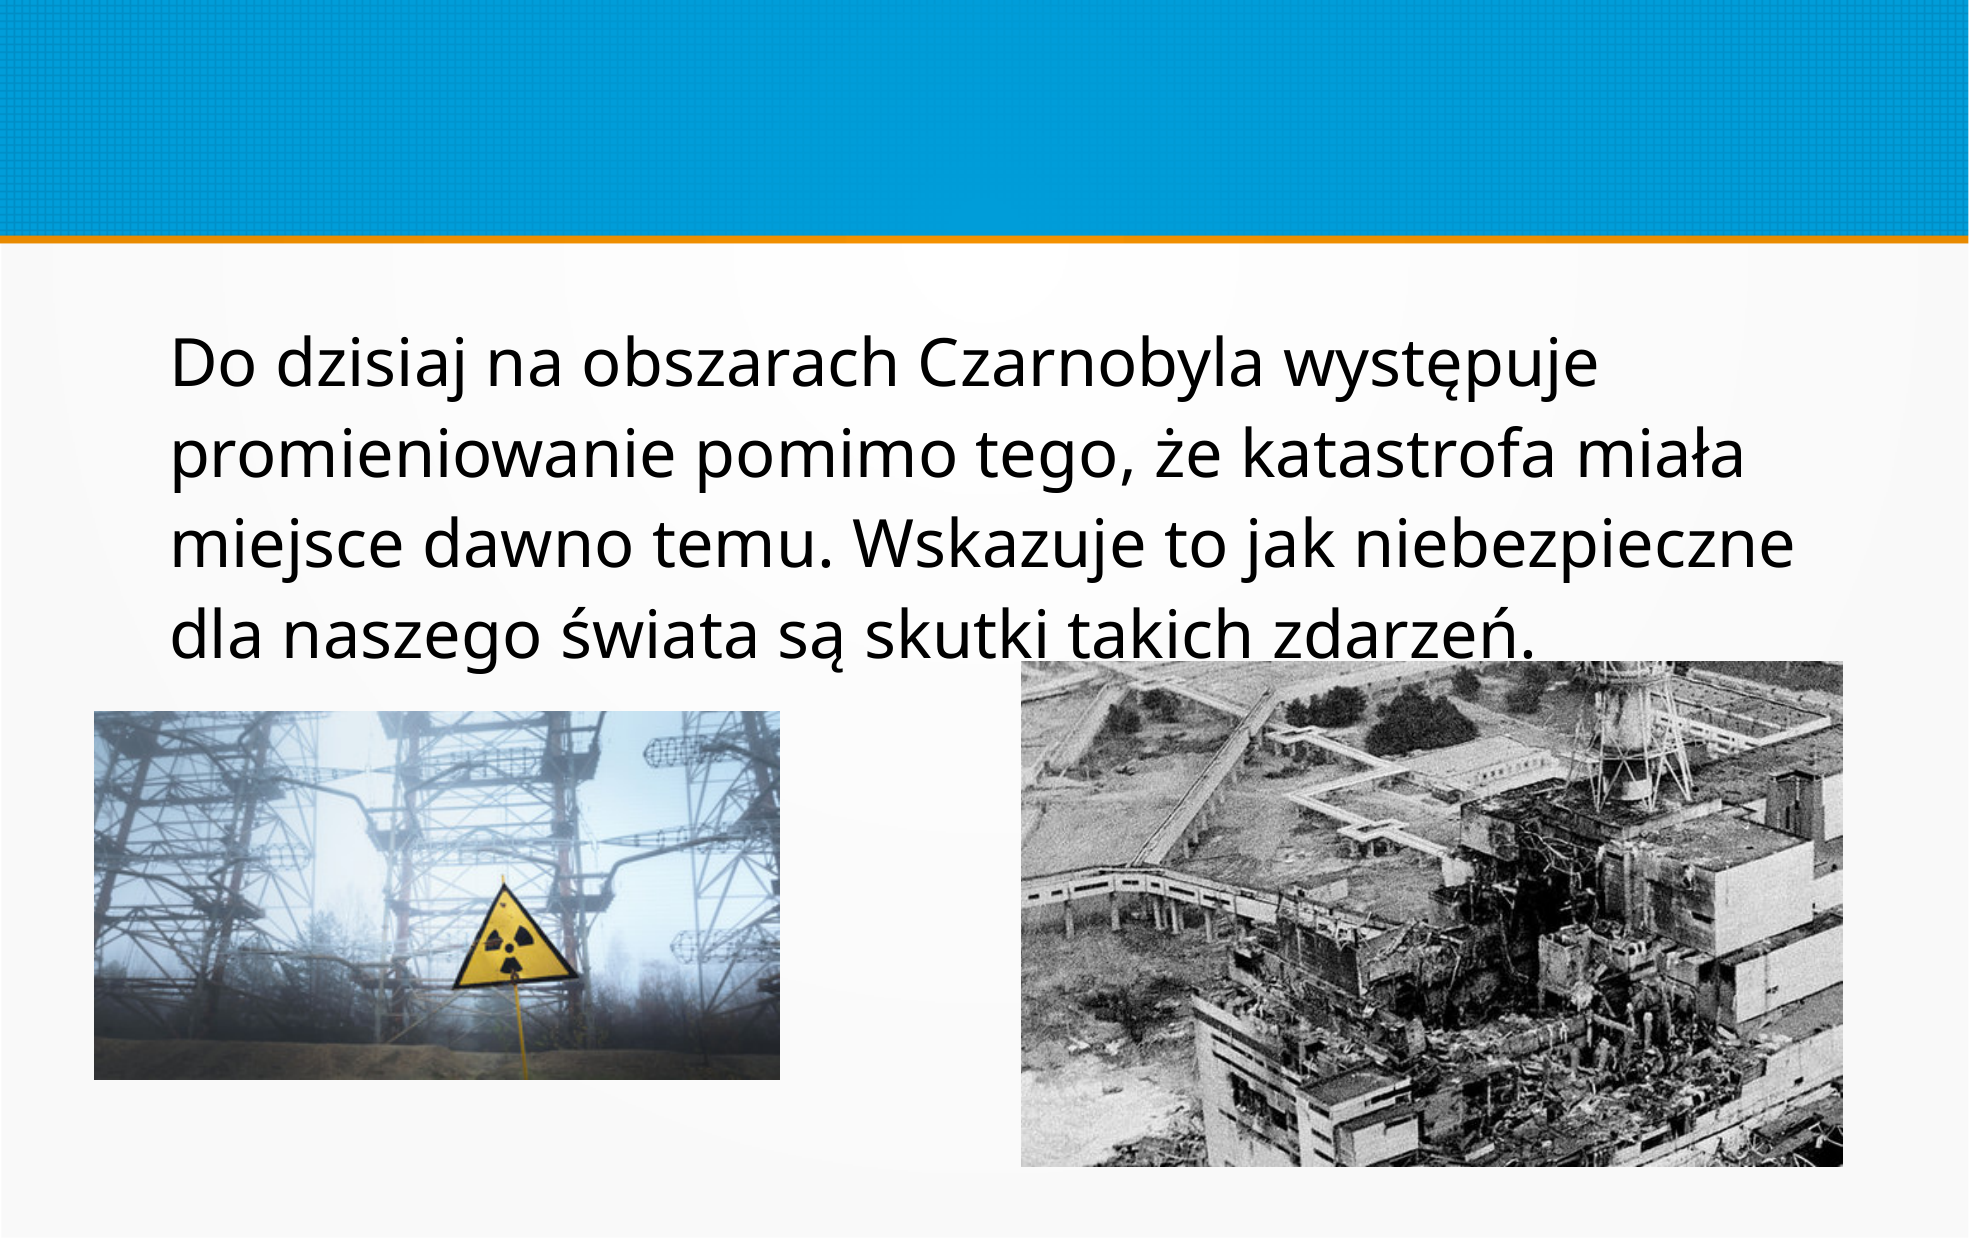

#
Do dzisiaj na obszarach Czarnobyla występuje promieniowanie pomimo tego, że katastrofa miała miejsce dawno temu. Wskazuje to jak niebezpieczne dla naszego świata są skutki takich zdarzeń.